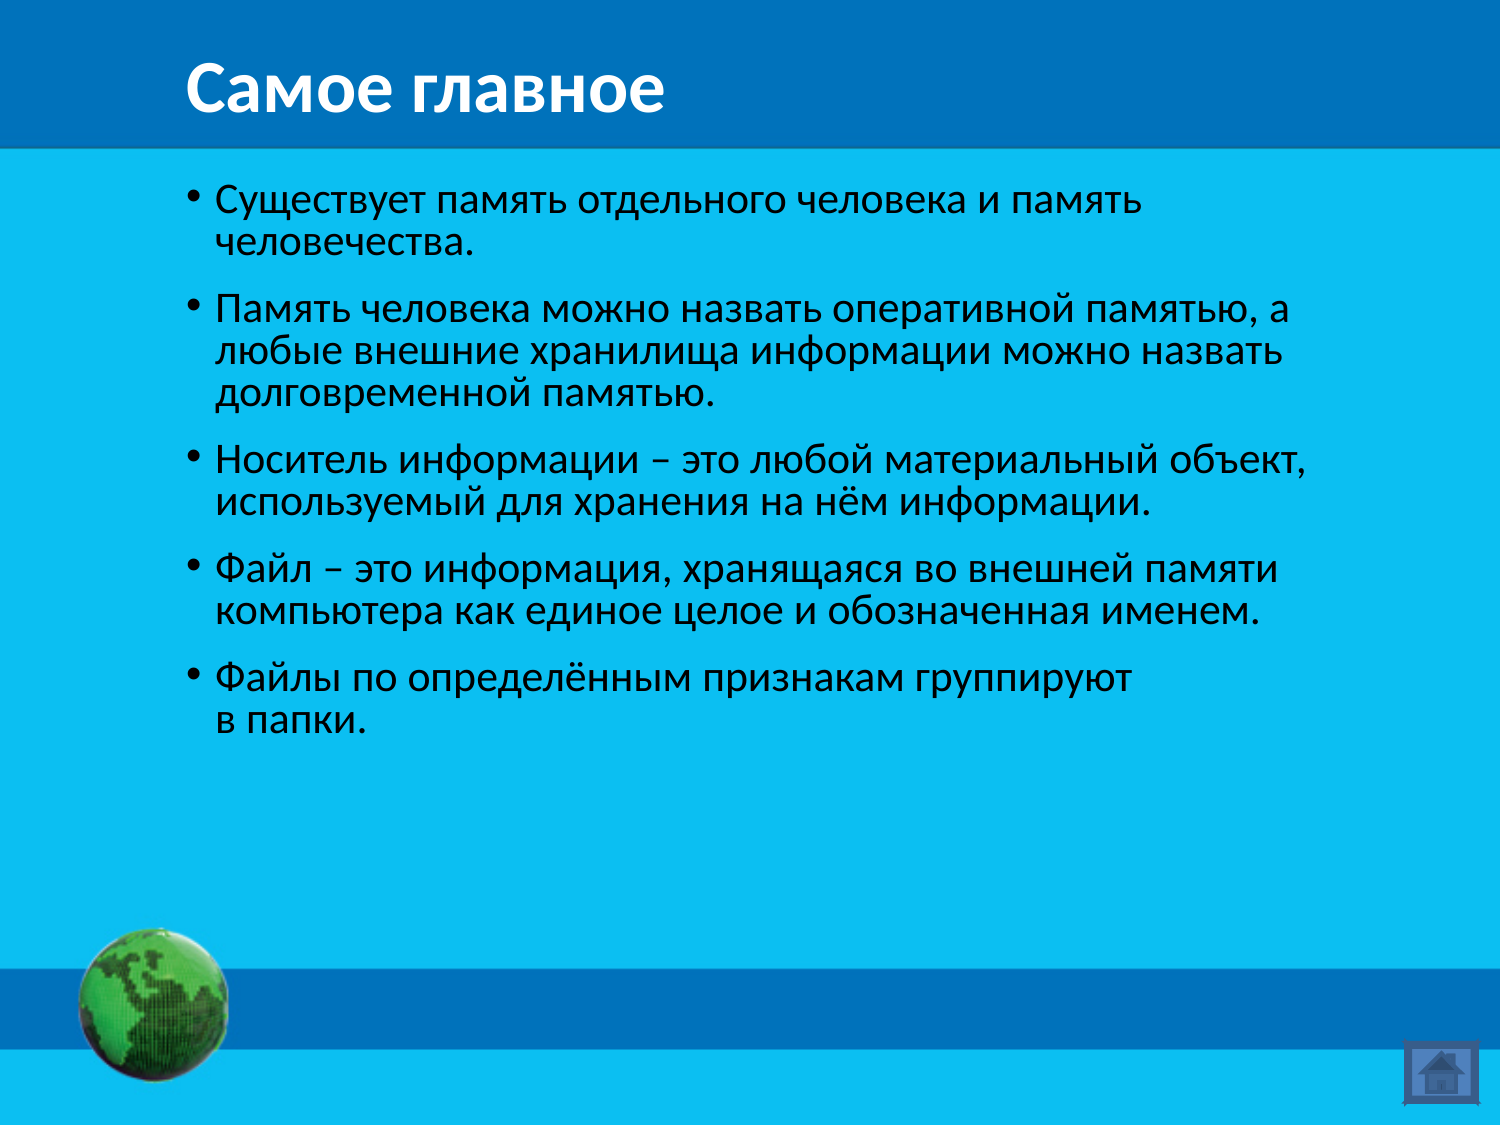

# Самое главное
Существует память отдельного человека и память человечества.
Память человека можно назвать оперативной памятью, а любые внешние хранилища информации можно назвать долговременной памятью.
Носитель информации – это любой материальный объект, используемый для хранения на нём информации.
Файл – это информация, хранящаяся во внешней памяти компьютера как единое целое и обозначенная именем.
Файлы по определённым признакам группируют
в папки.